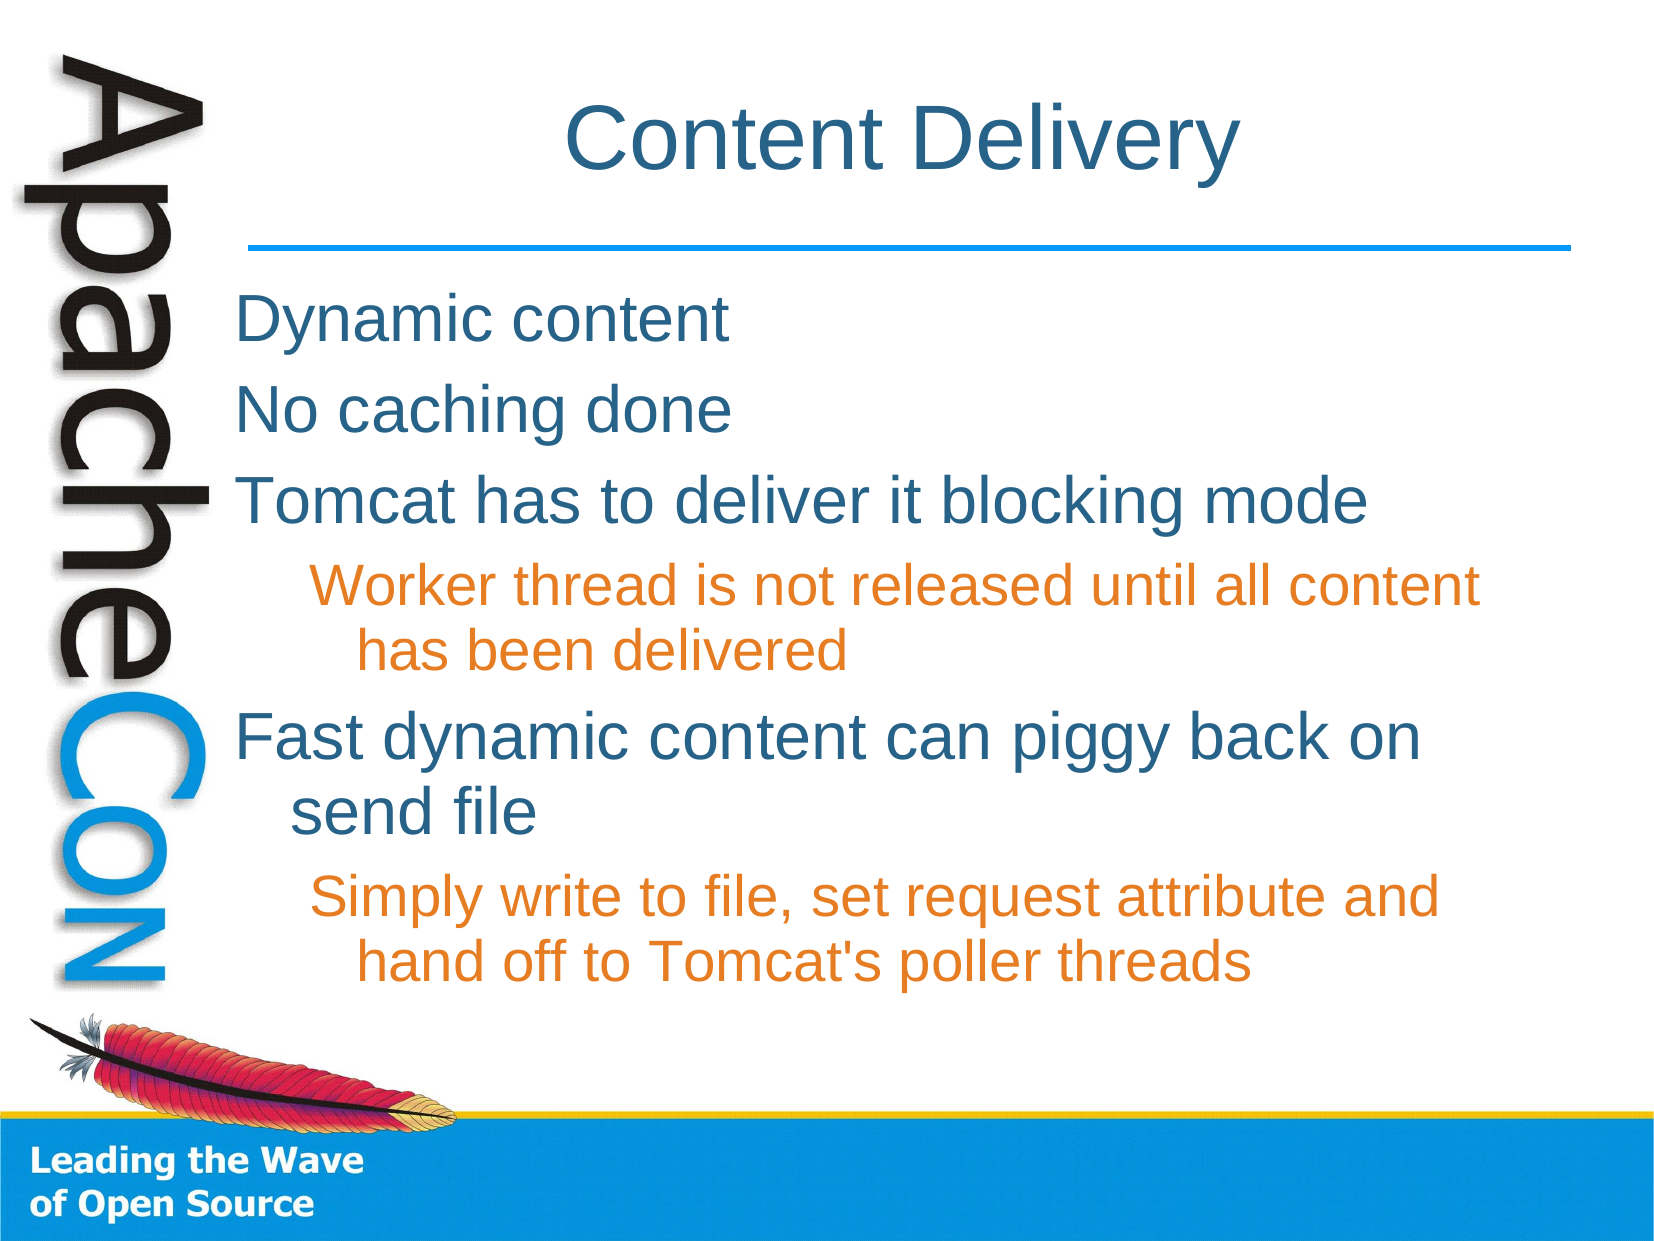

# Content Delivery
Dynamic content
No caching done
Tomcat has to deliver it blocking mode
Worker thread is not released until all content has been delivered
Fast dynamic content can piggy back on send file
Simply write to file, set request attribute and hand off to Tomcat's poller threads